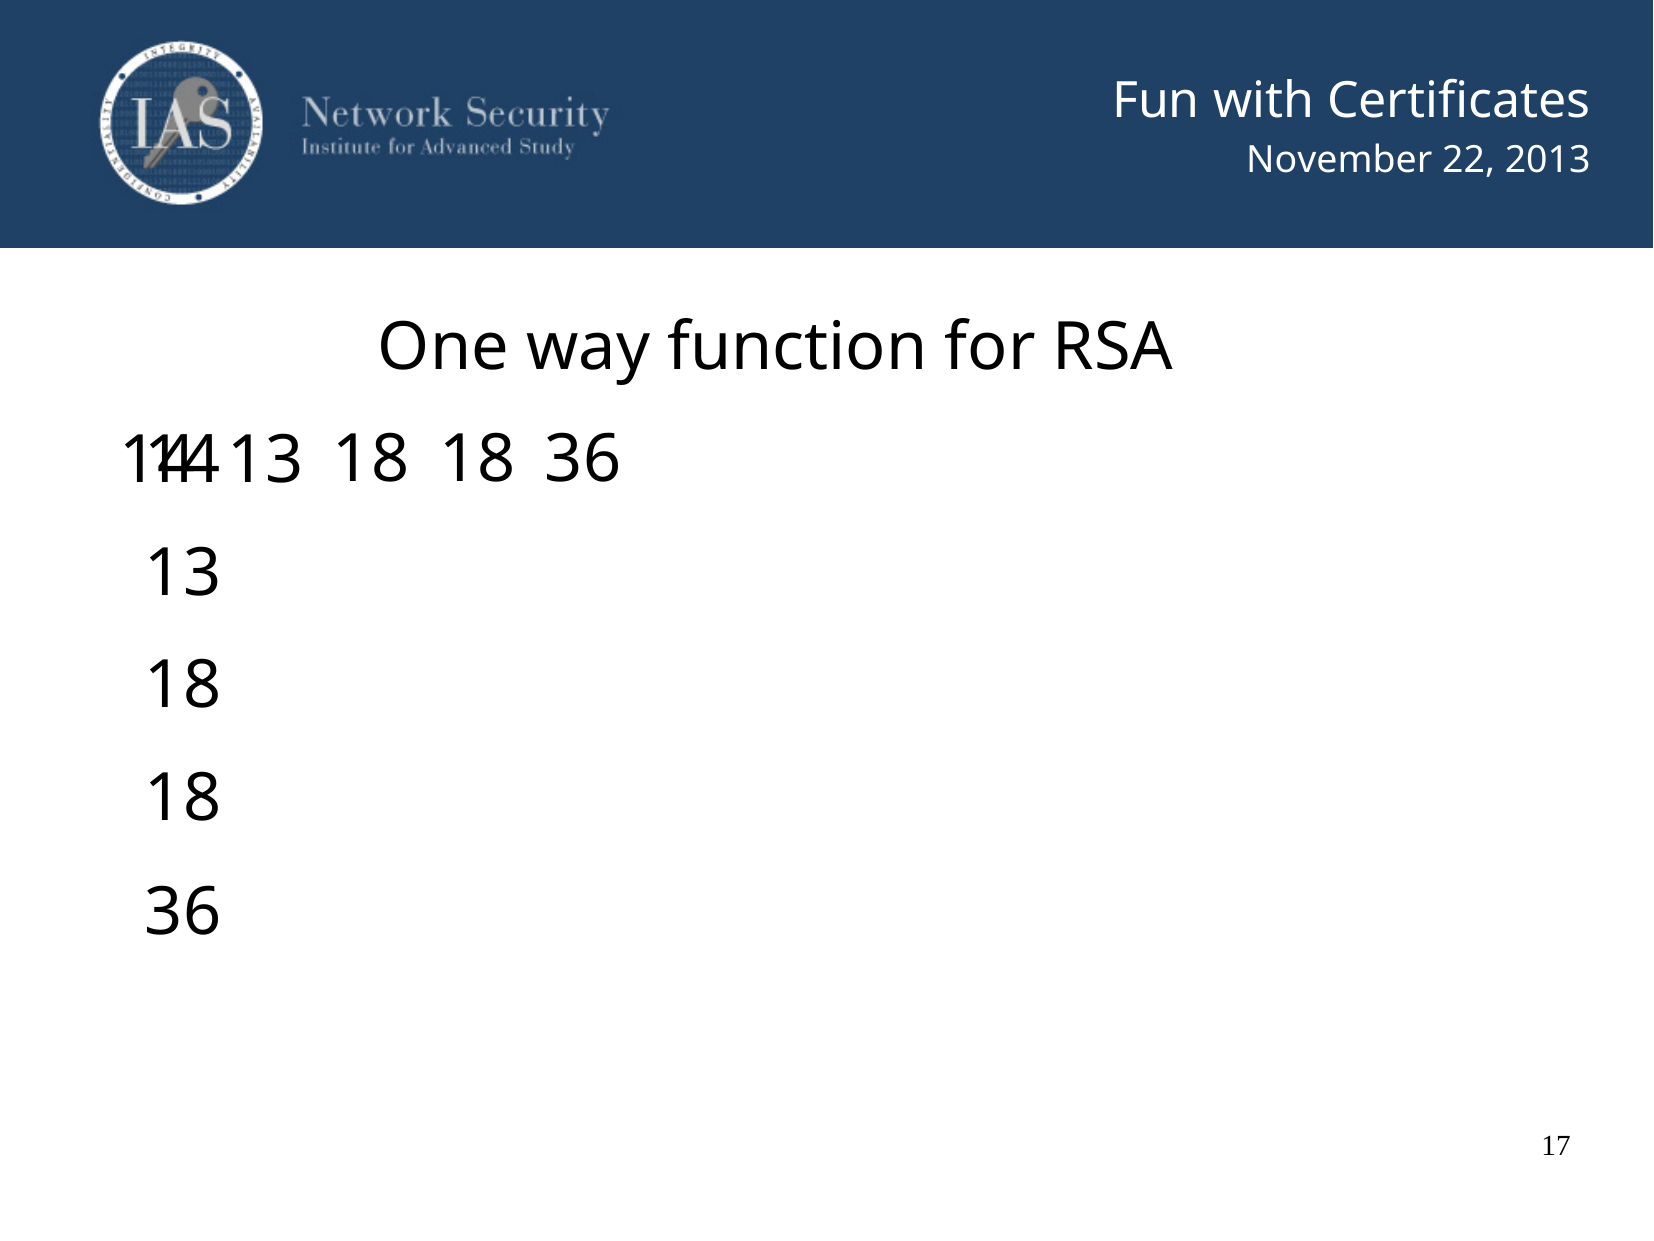

#
One way function for RSA
18
36
18
14
13
14
13
18
18
36
17